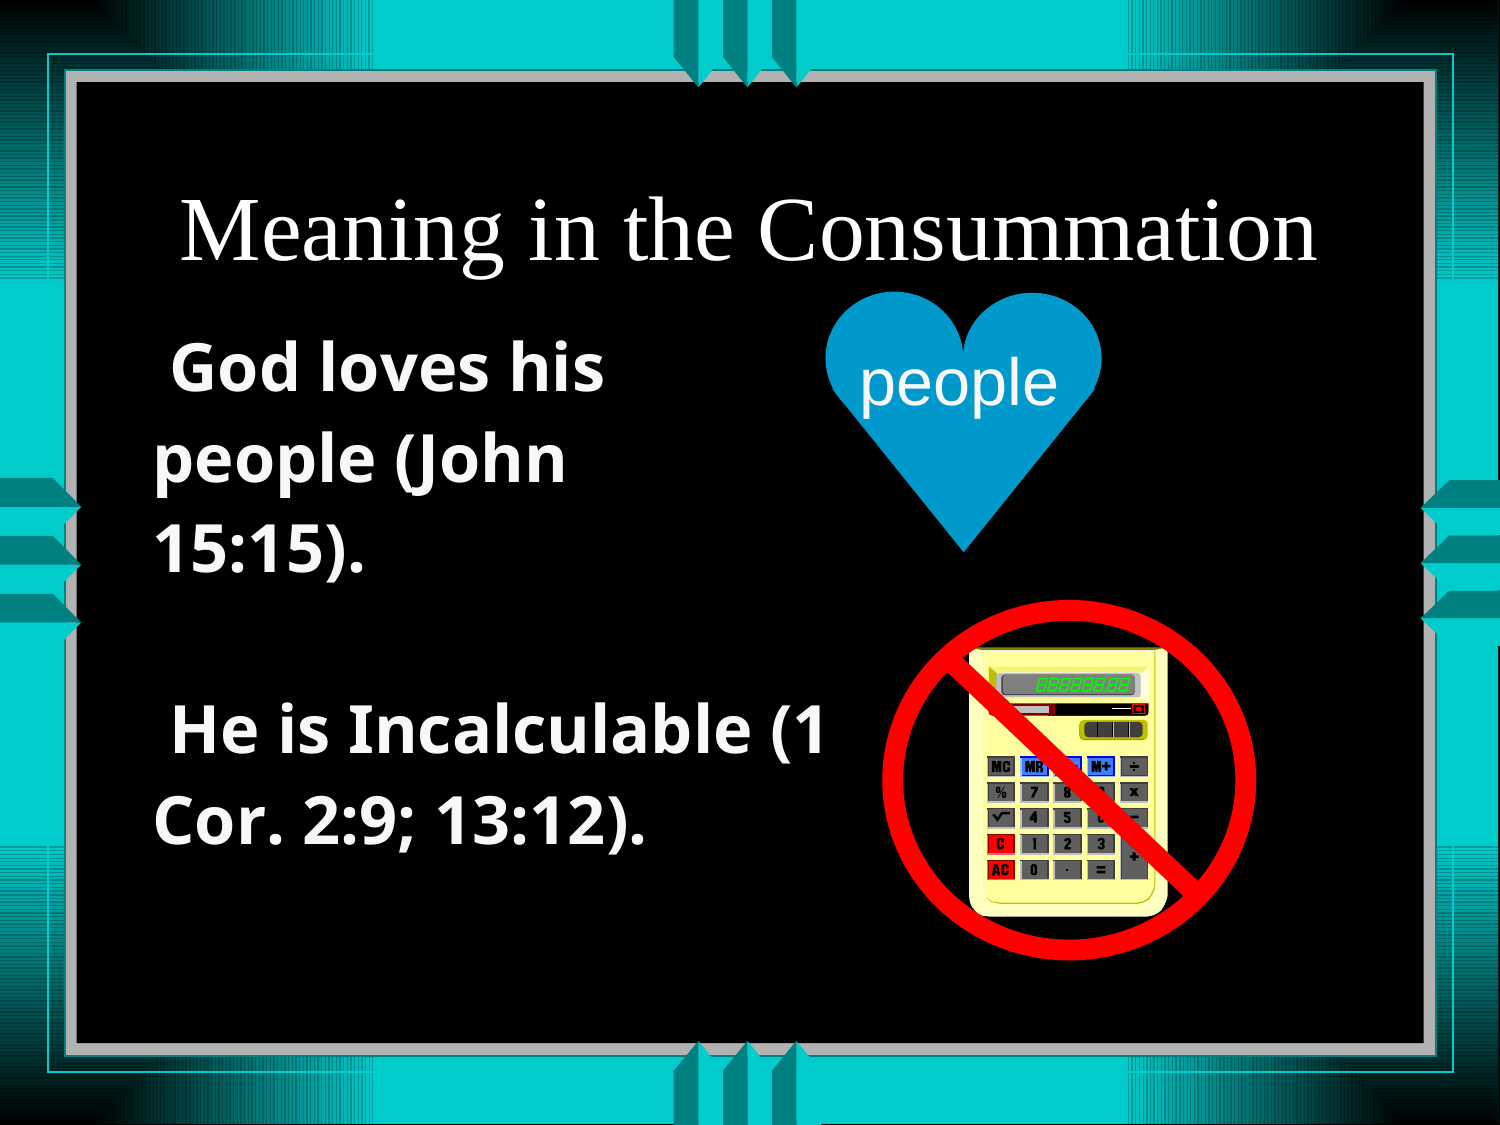

# Meaning in the Consummation
 God loves his people (John 15:15).
people
 He is Incalculable (1 Cor. 2:9; 13:12).